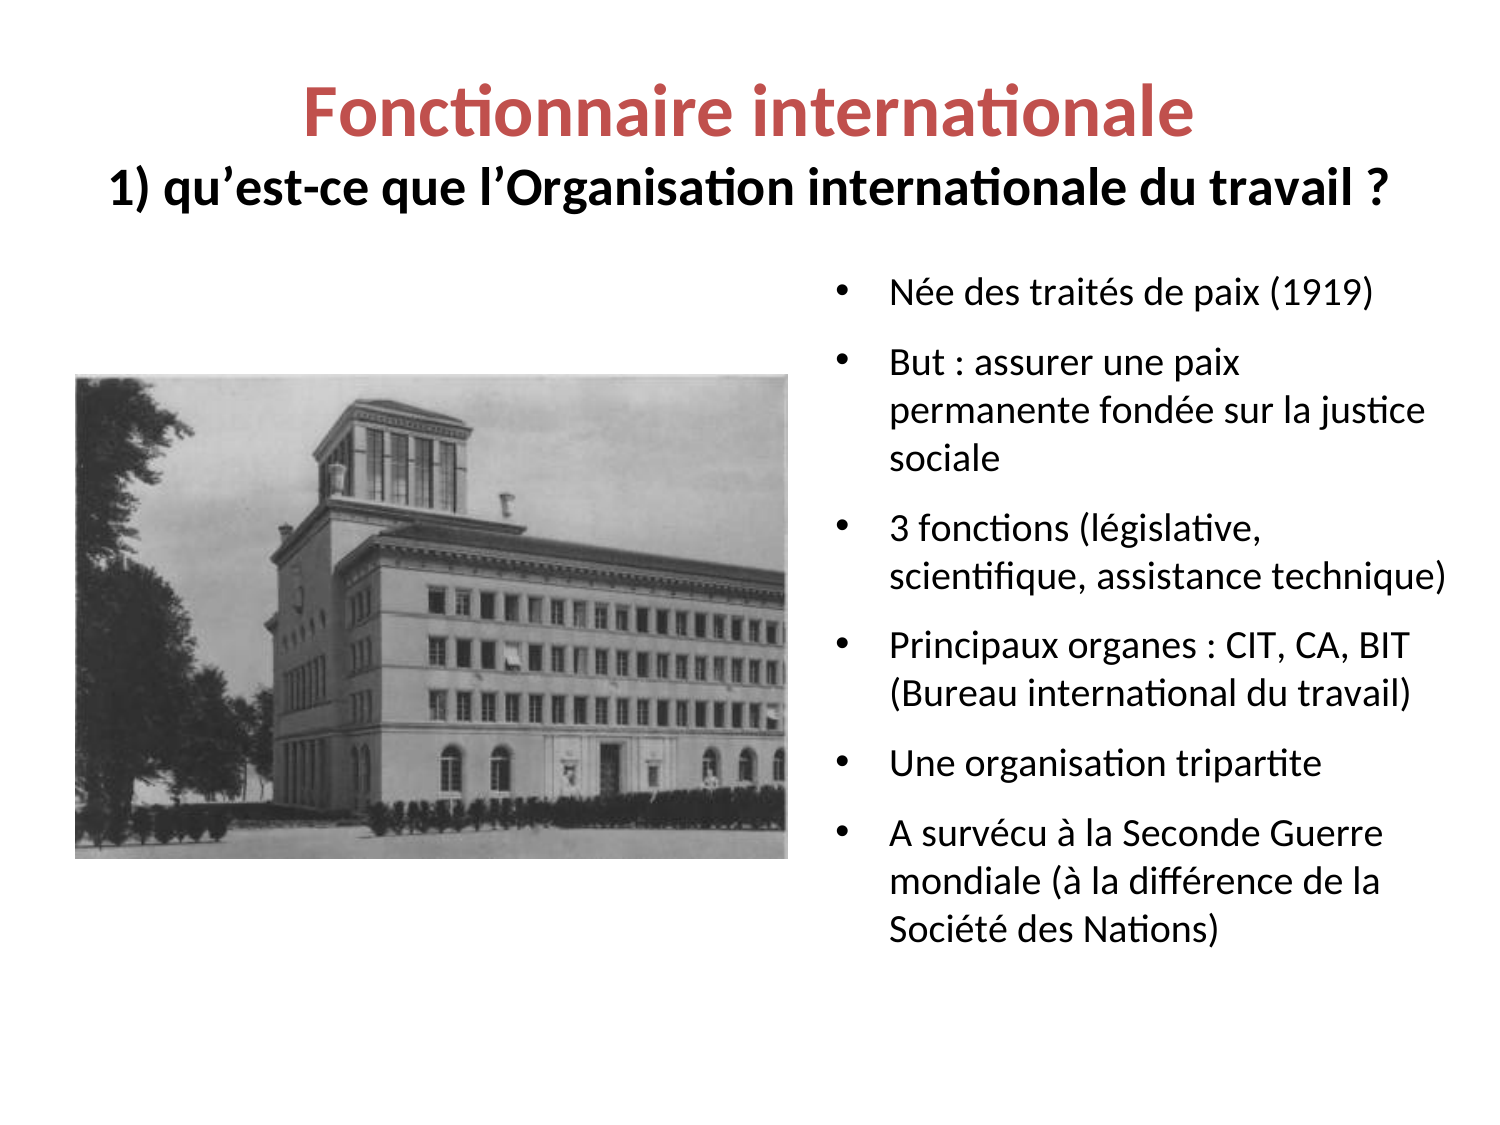

# Fonctionnaire internationale 1) qu’est-ce que l’Organisation internationale du travail ?
Née des traités de paix (1919)
But : assurer une paix permanente fondée sur la justice sociale
3 fonctions (législative, scientifique, assistance technique)
Principaux organes : CIT, CA, BIT (Bureau international du travail)
Une organisation tripartite
A survécu à la Seconde Guerre mondiale (à la différence de la Société des Nations)